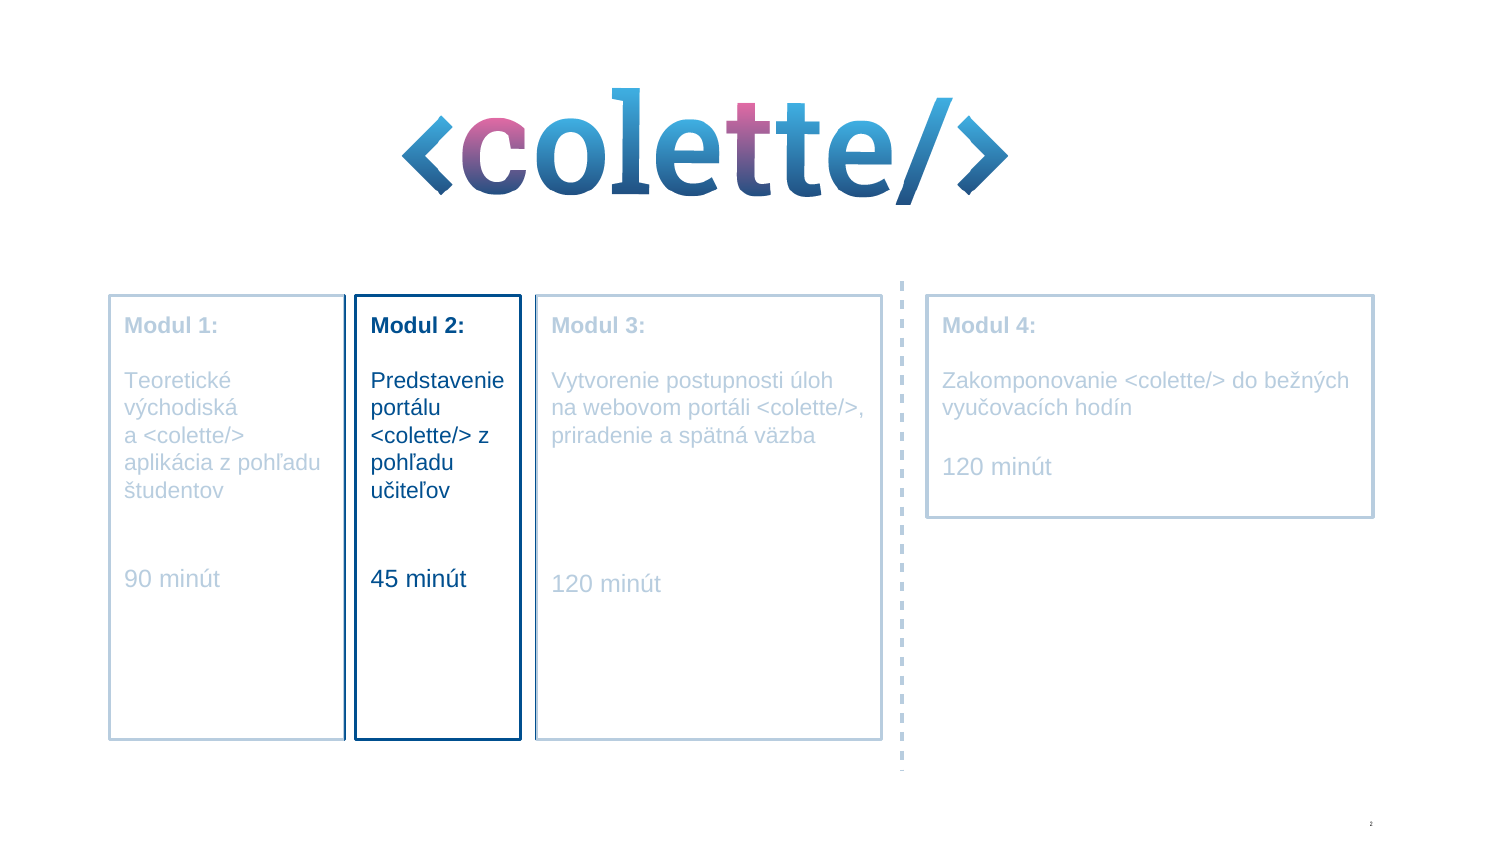

Modul 1:
Teoretické východiská
a <colette/>
aplikácia z pohľadu študentov
90 minút
Modul 2:
Predstavenie portálu <colette/> z pohľadu učiteľov
45 minút
Modul 3:
Vytvorenie postupnosti úloh
na webovom portáli <colette/>, priradenie a spätná väzba
120 minút
Modul 4:
Zakomponovanie <colette/> do bežných vyučovacích hodín
120 minút
1